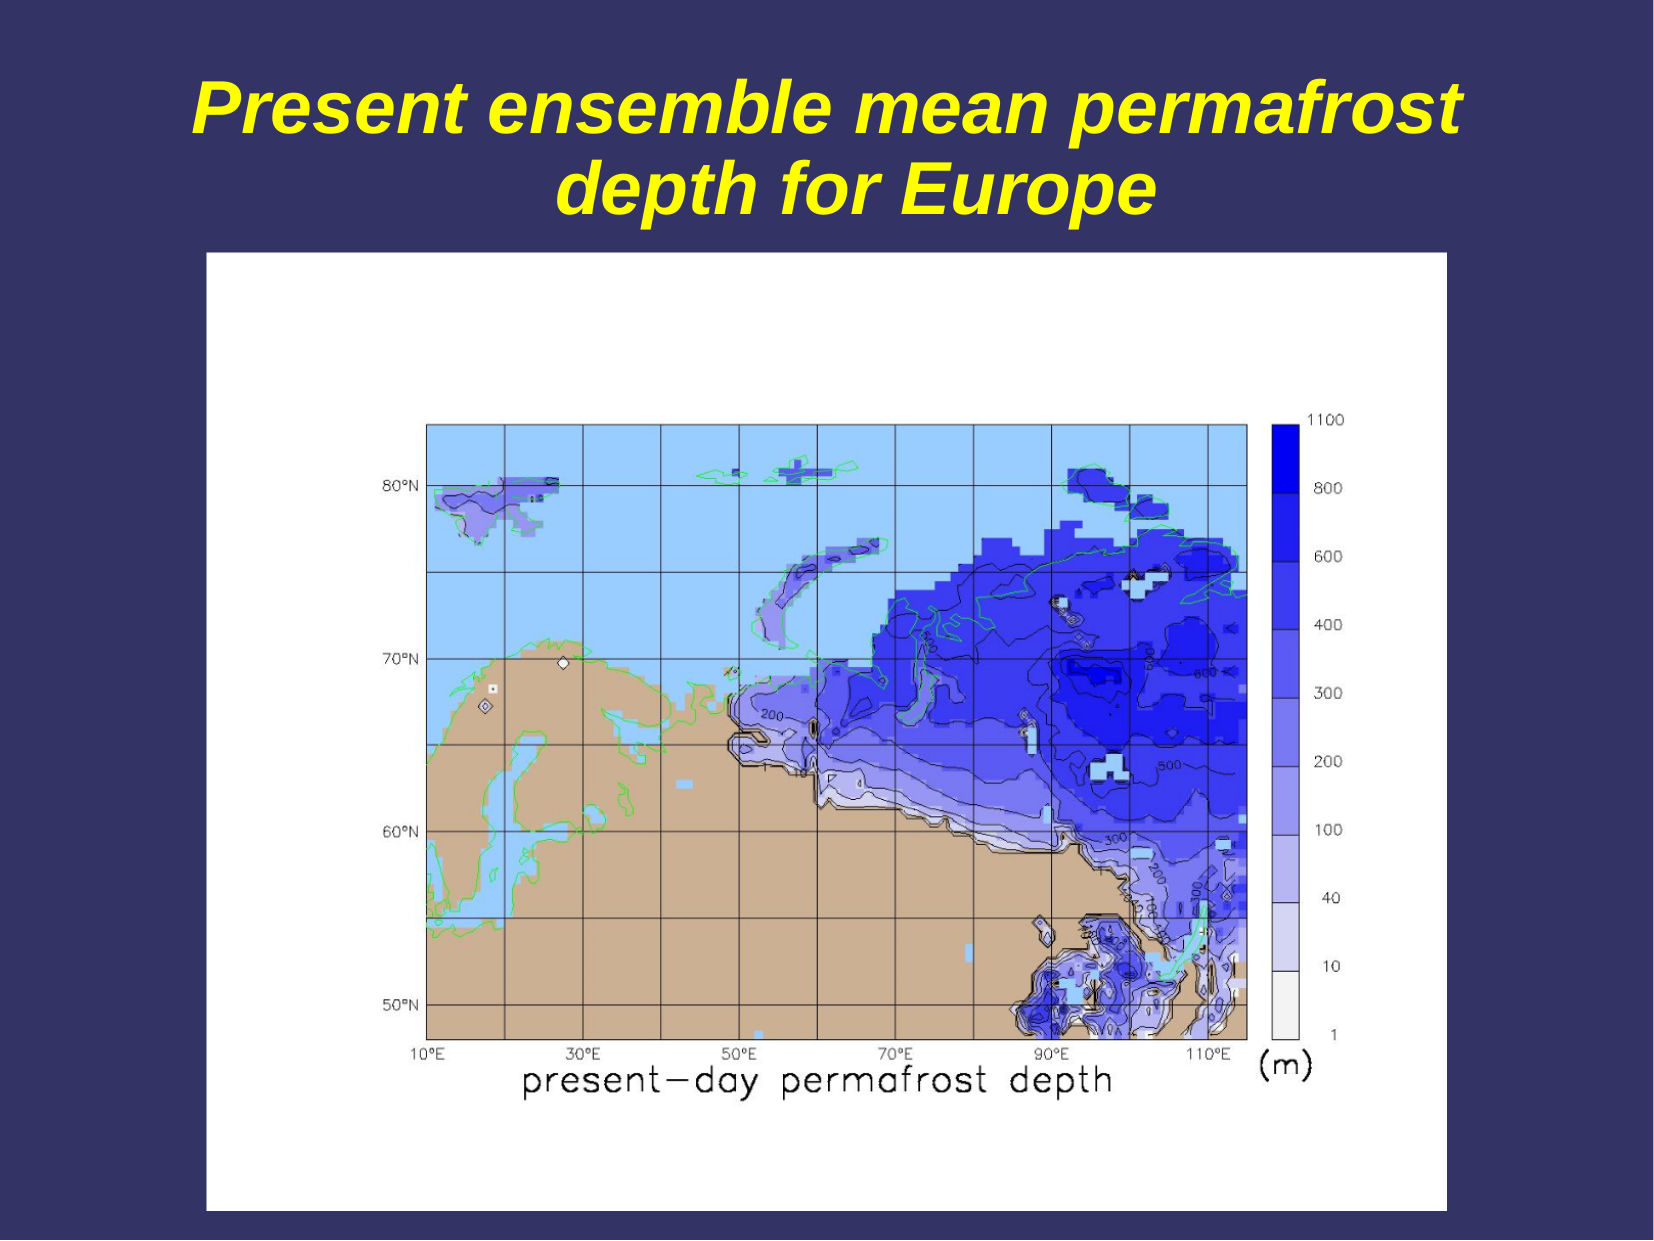

# Present ensemble mean permafrost depth for Europe